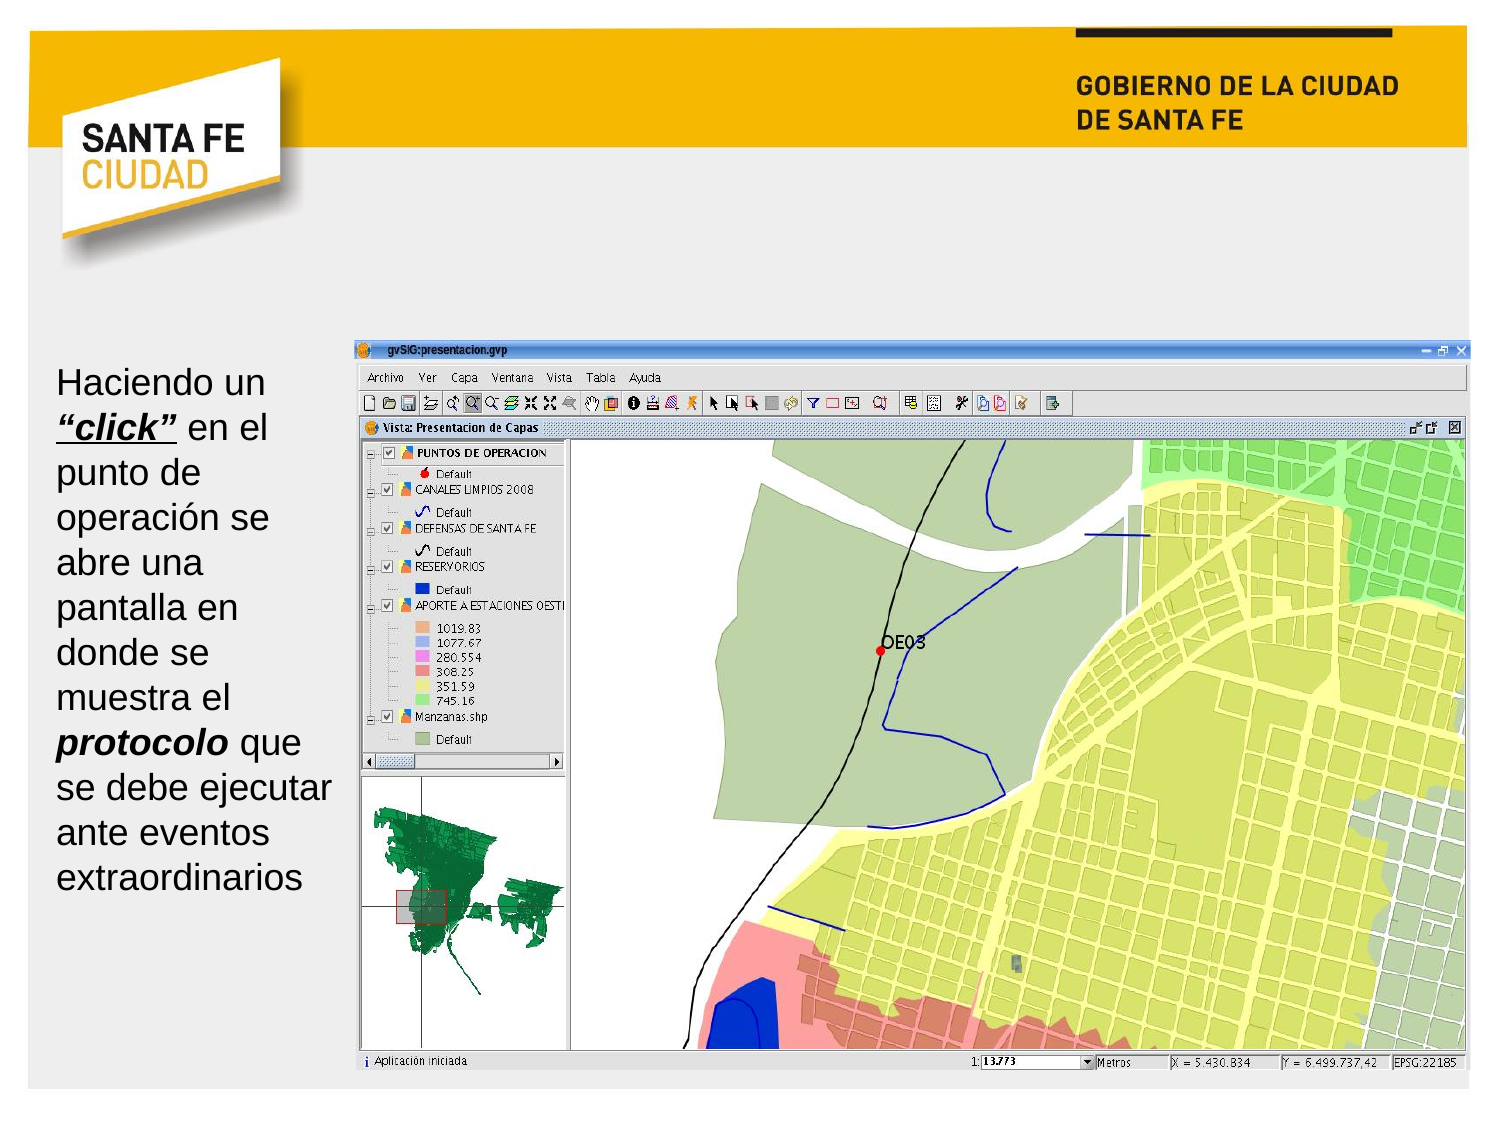

Haciendo un “click” en el punto de operación se abre una pantalla en donde se muestra el protocolo que se debe ejecutar ante eventos extraordinarios